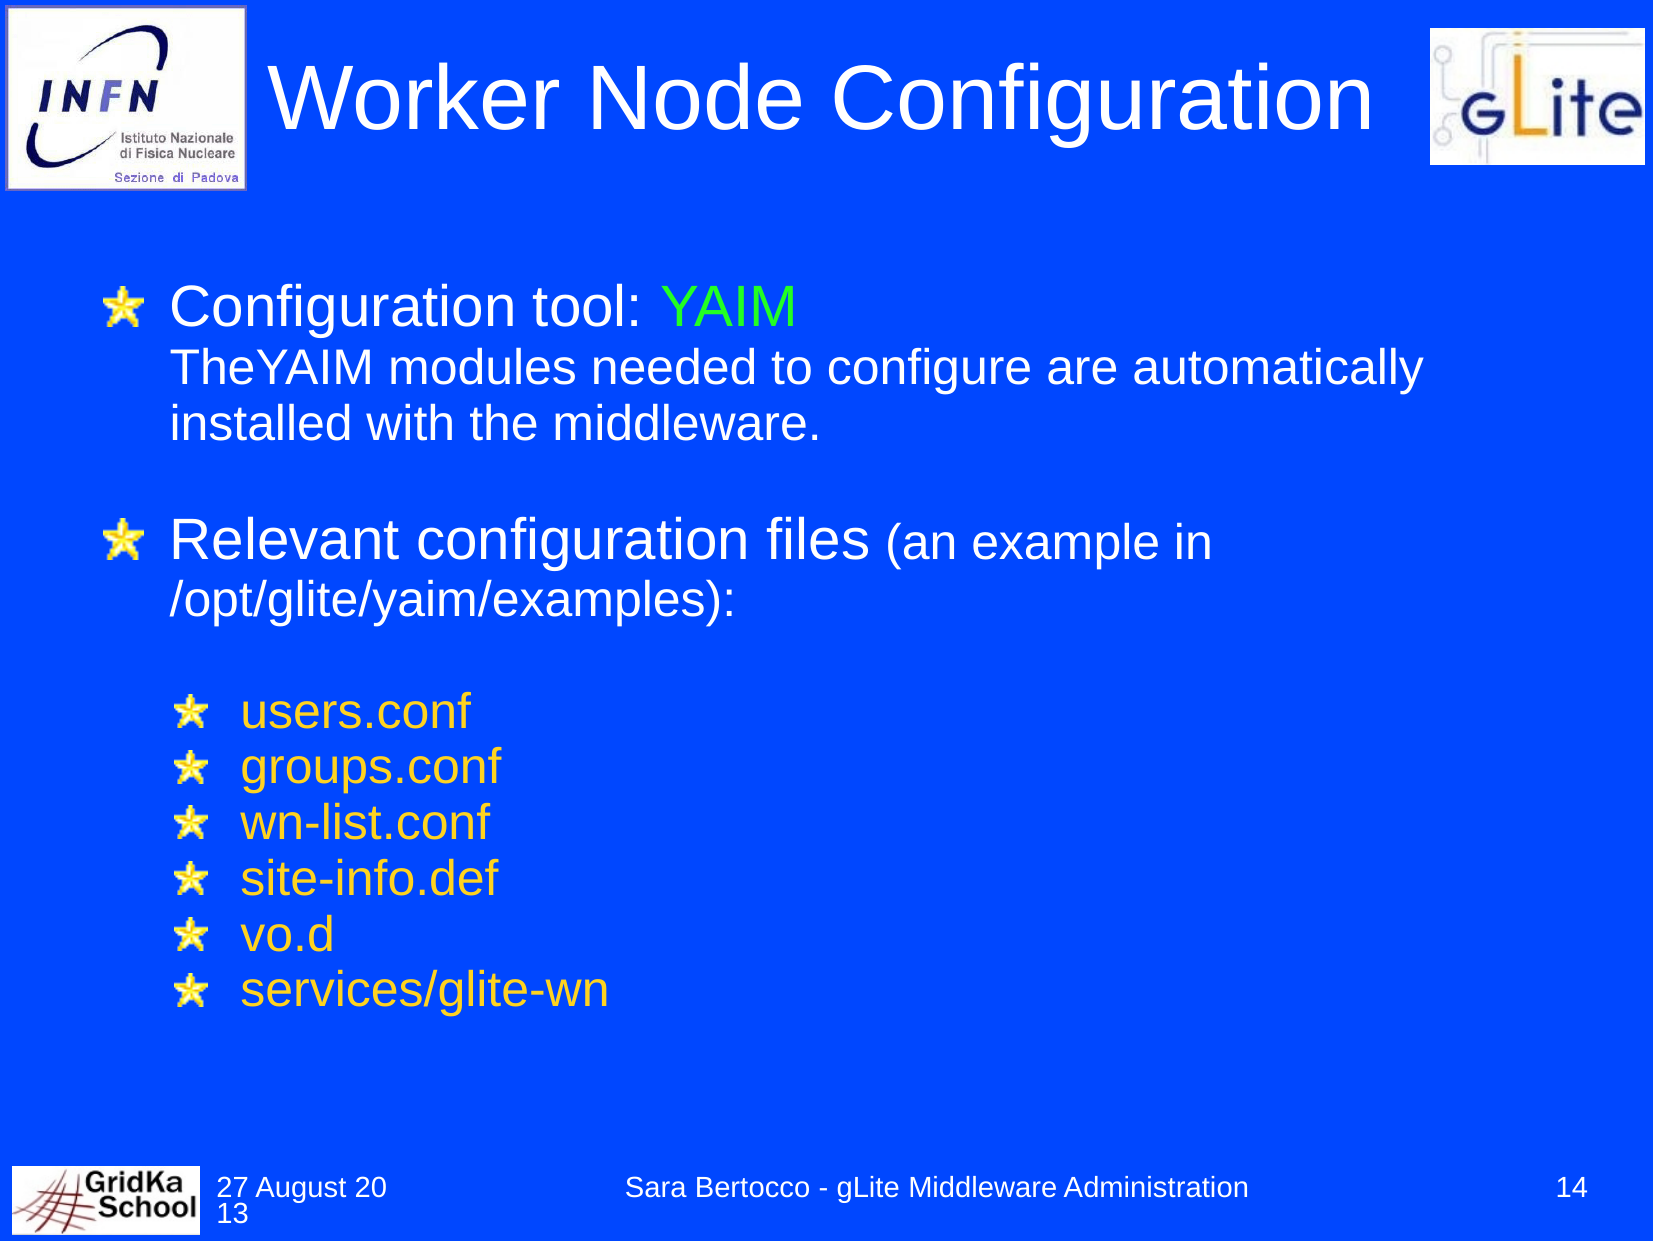

# Worker Node Configuration
Configuration tool: YAIM
TheYAIM modules needed to configure are automatically
installed with the middleware.
Relevant configuration files (an example in
/opt/glite/yaim/examples):
users.conf
groups.conf
wn-list.conf
site-info.def
vo.d
services/glite-wn
27 August 2013
Sara Bertocco - gLite Middleware Administration
14